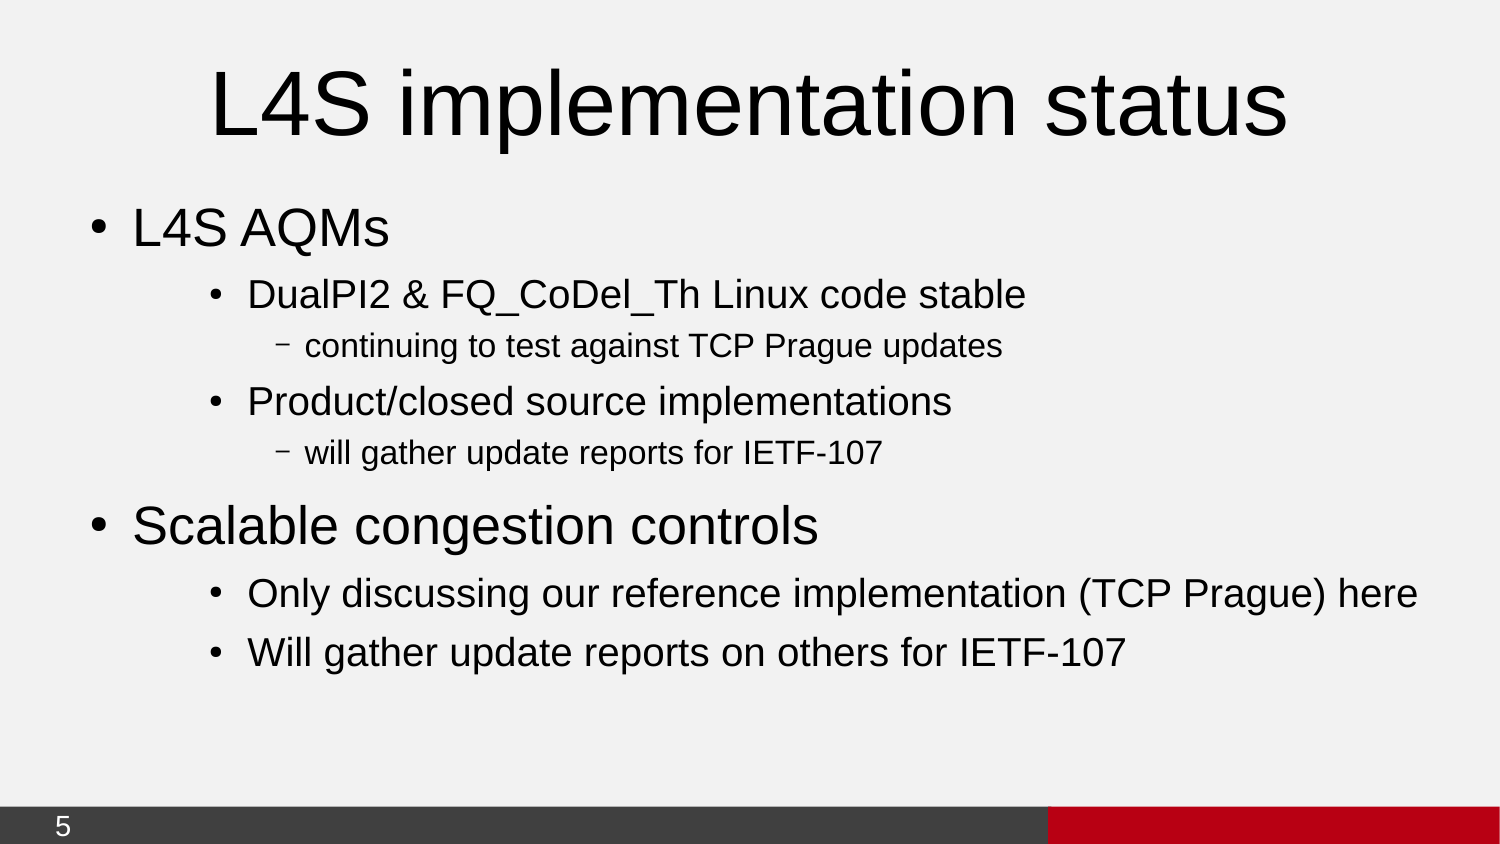

# L4S implementation status
L4S AQMs
DualPI2 & FQ_CoDel_Th Linux code stable
continuing to test against TCP Prague updates
Product/closed source implementations
will gather update reports for IETF-107
Scalable congestion controls
Only discussing our reference implementation (TCP Prague) here
Will gather update reports on others for IETF-107
5